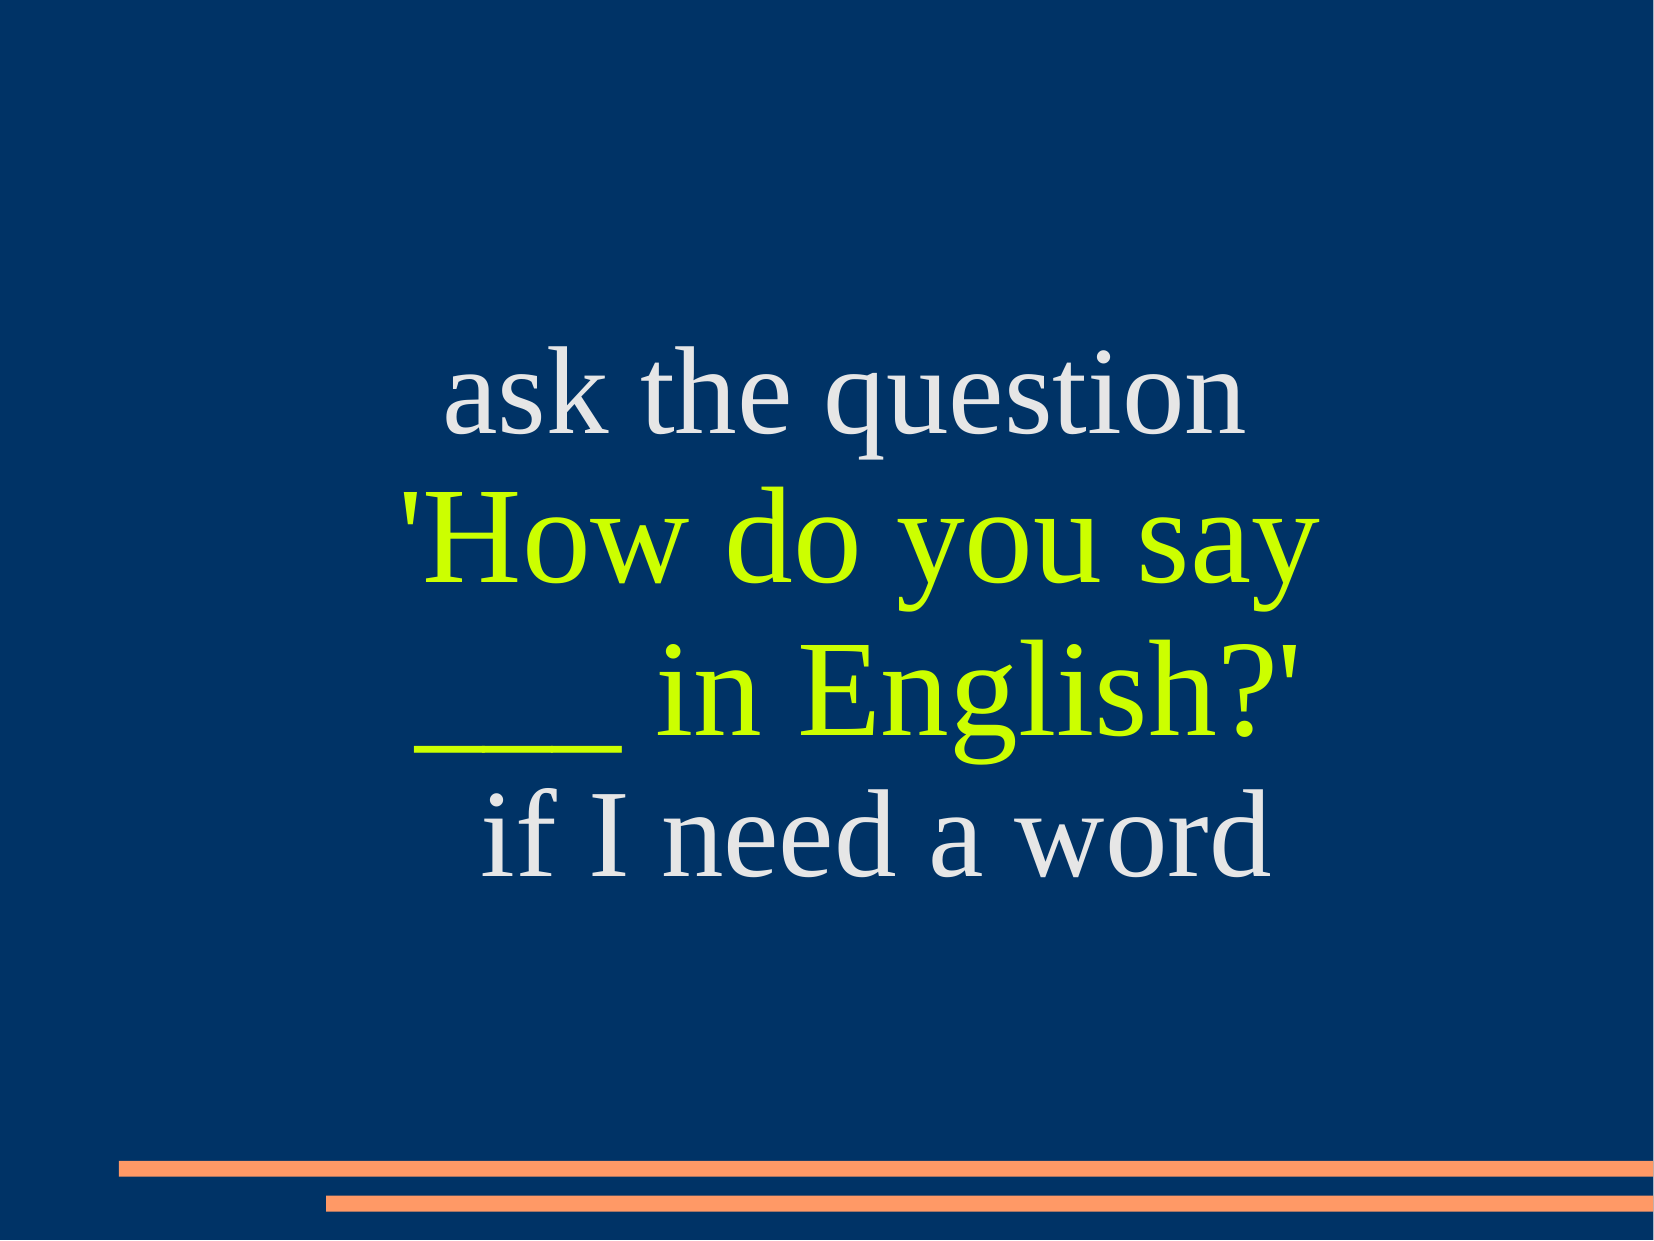

#
ask the question
'How do you say
___ in English?'
if I need a word